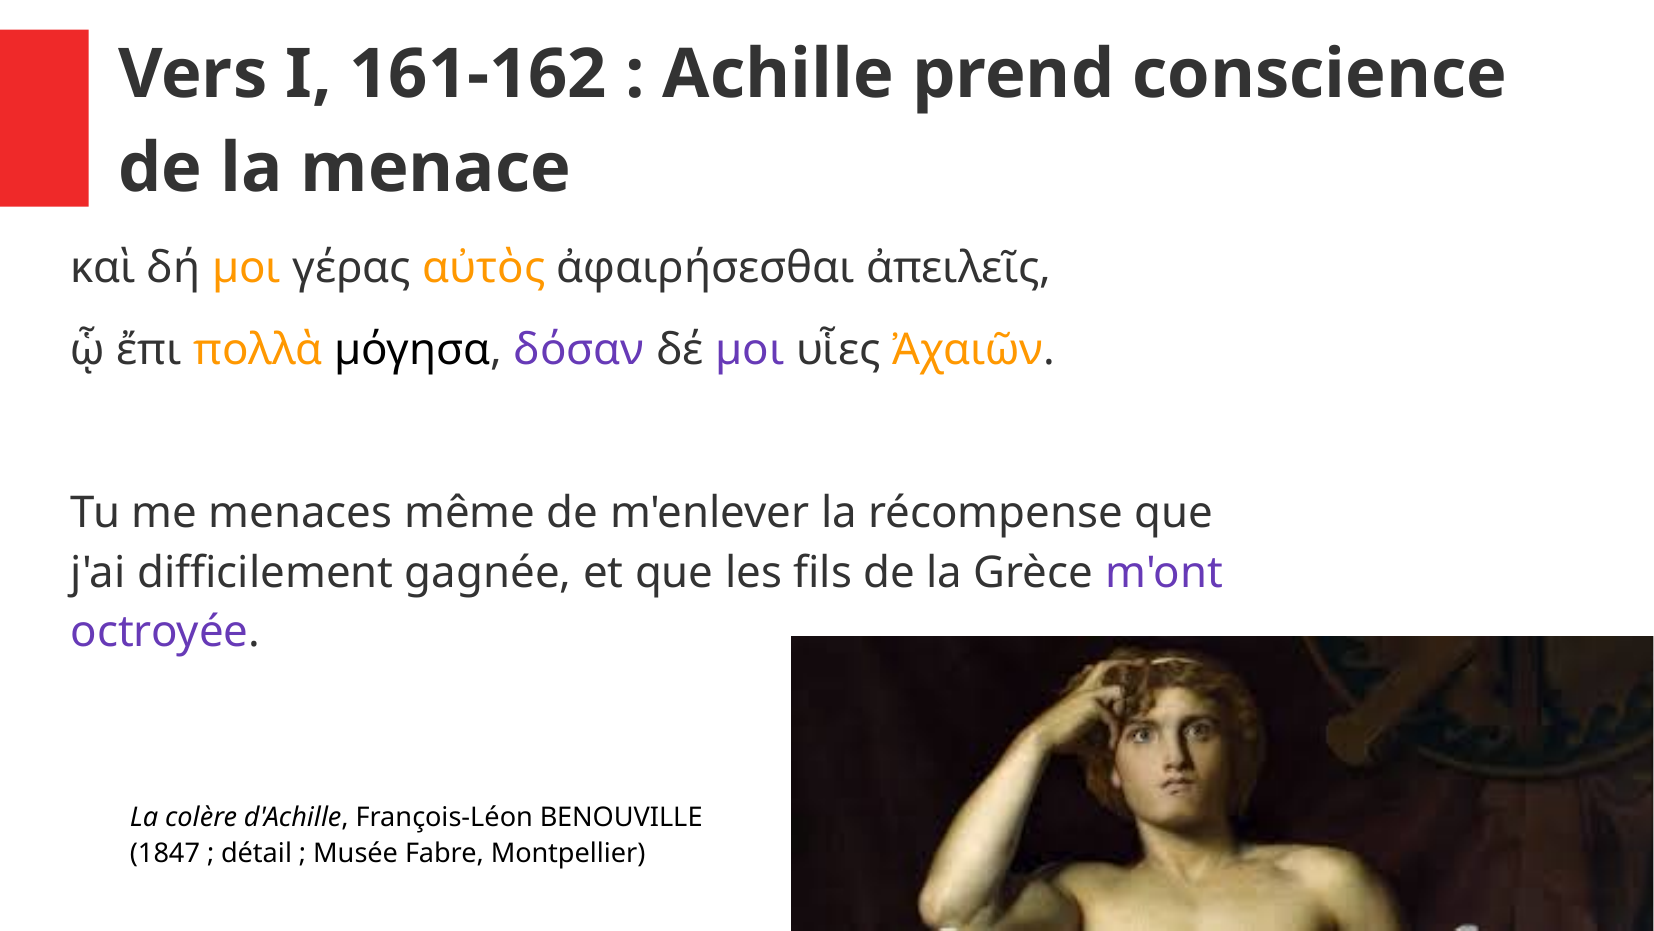

# Vers I, 161-162 : Achille prend conscience de la menace
καὶ δή μοι γέρας αὐτὸς ἀφαιρήσεσθαι ἀπειλεῖς,
ᾧ ἔπι πολλὰ μόγησα, δόσαν δέ μοι υἷες Ἀχαιῶν.
Tu me menaces même de m'enlever la récompense que j'ai difficilement gagnée, et que les fils de la Grèce m'ont octroyée.
La colère d'Achille, François-Léon BENOUVILLE (1847 ; détail ; Musée Fabre, Montpellier)
7